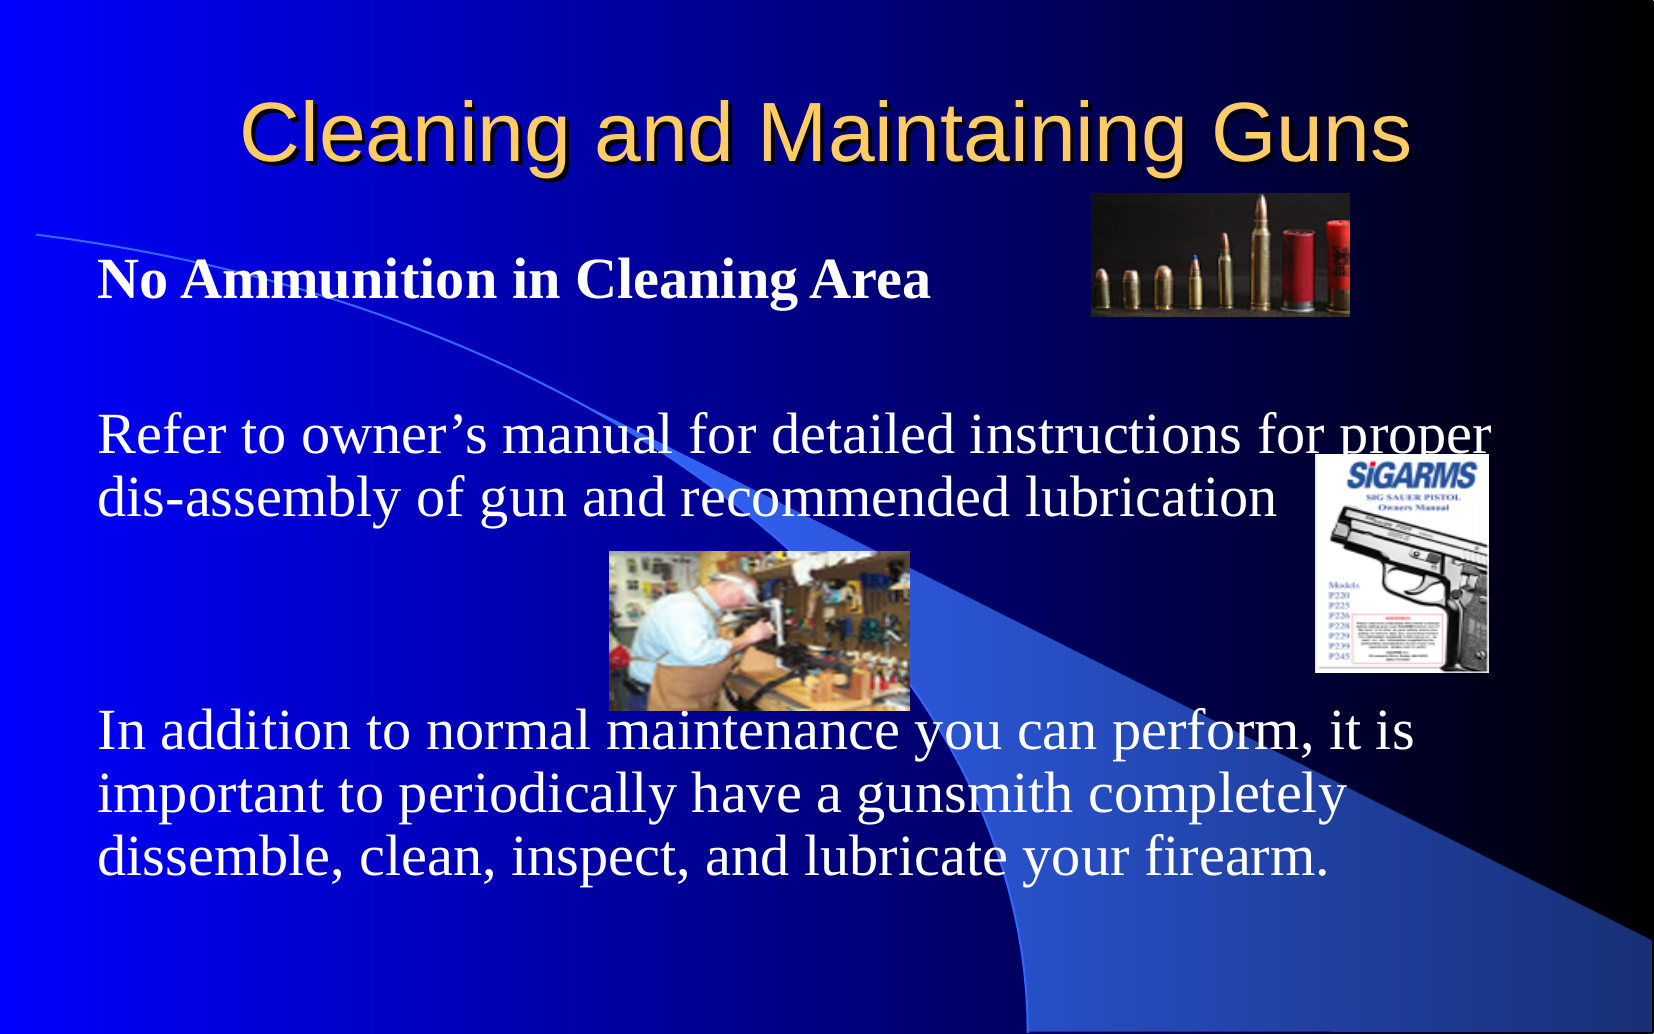

# Cleaning and Maintaining Guns
No Ammunition in Cleaning Area
Refer to owner’s manual for detailed instructions for proper dis-assembly of gun and recommended lubrication
In addition to normal maintenance you can perform, it is important to periodically have a gunsmith completely dissemble, clean, inspect, and lubricate your firearm.